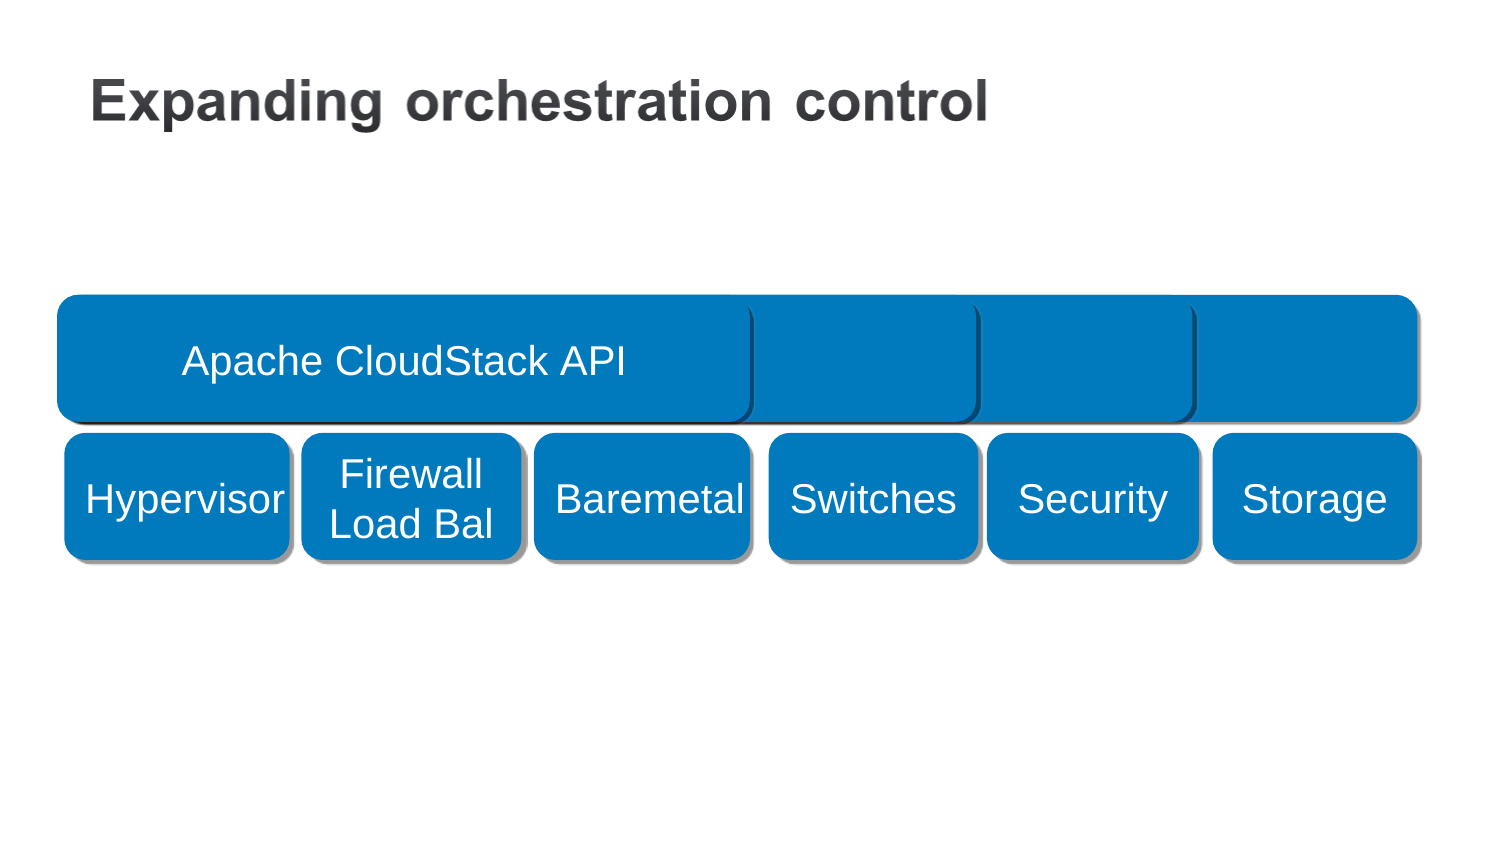

Apache CloudStack API
Apache CloudStack API
Apache CloudStack API
Apache CloudStack API
Hypervisor
Firewall
Load Bal
Baremetal
Switches
Security
Storage